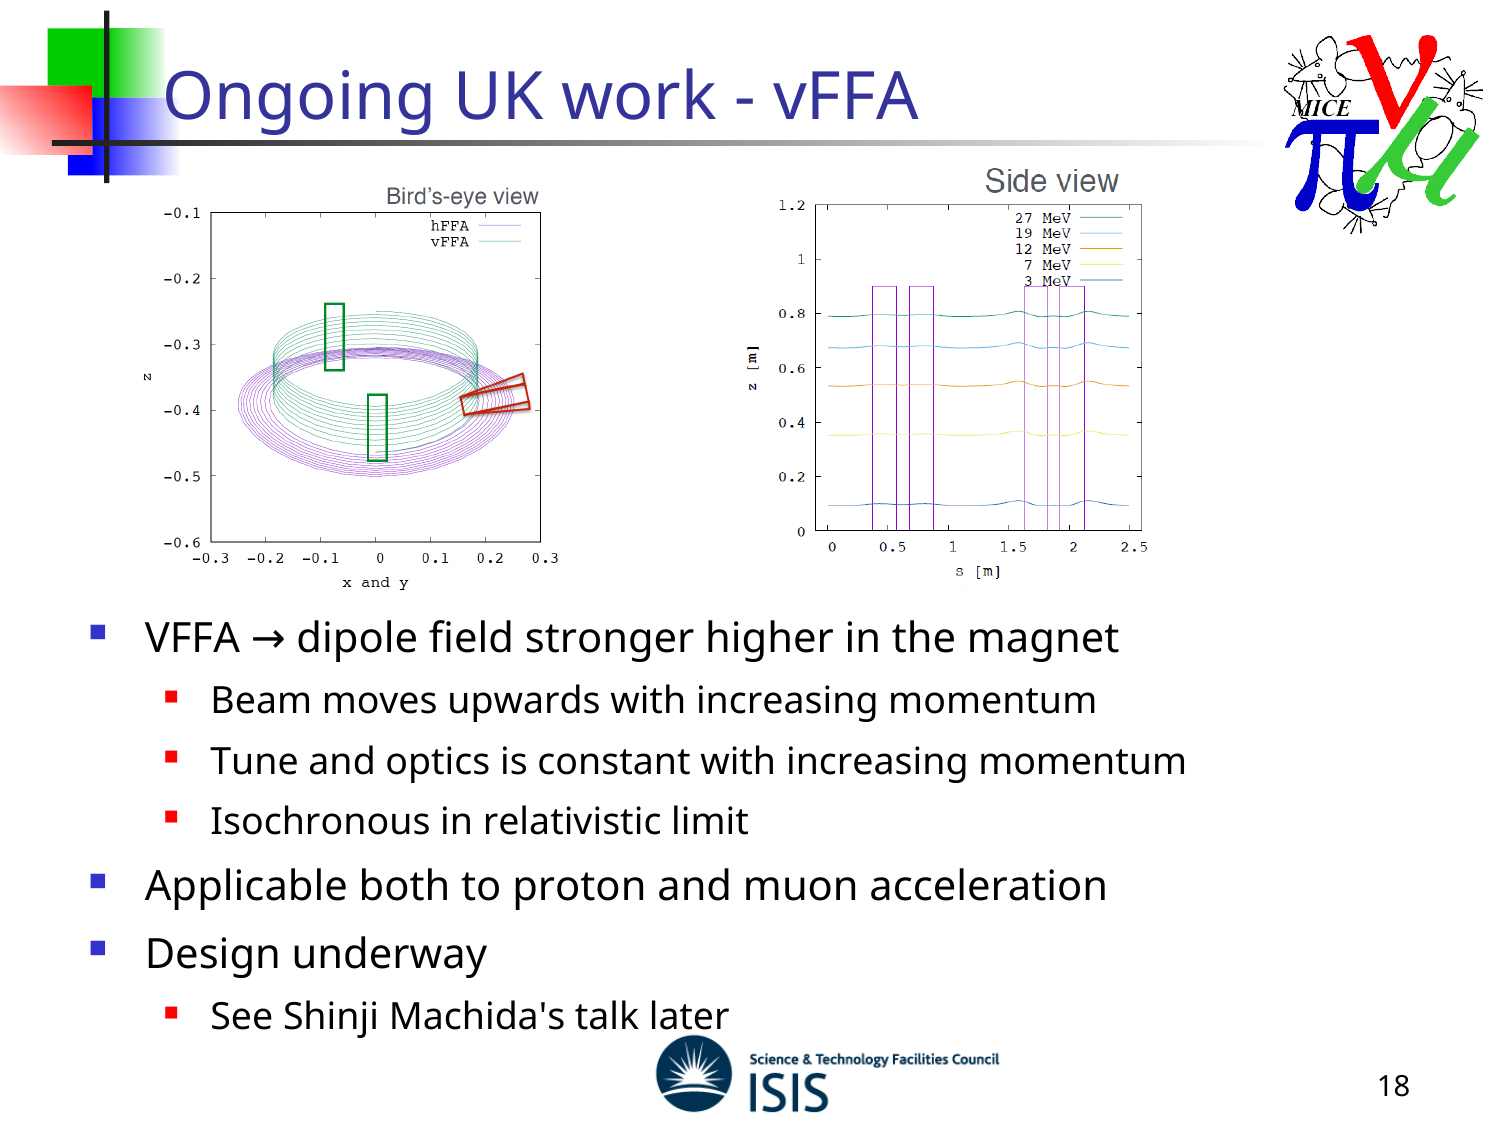

# Ongoing UK work - vFFA
VFFA → dipole field stronger higher in the magnet
Beam moves upwards with increasing momentum
Tune and optics is constant with increasing momentum
Isochronous in relativistic limit
Applicable both to proton and muon acceleration
Design underway
See Shinji Machida's talk later
18